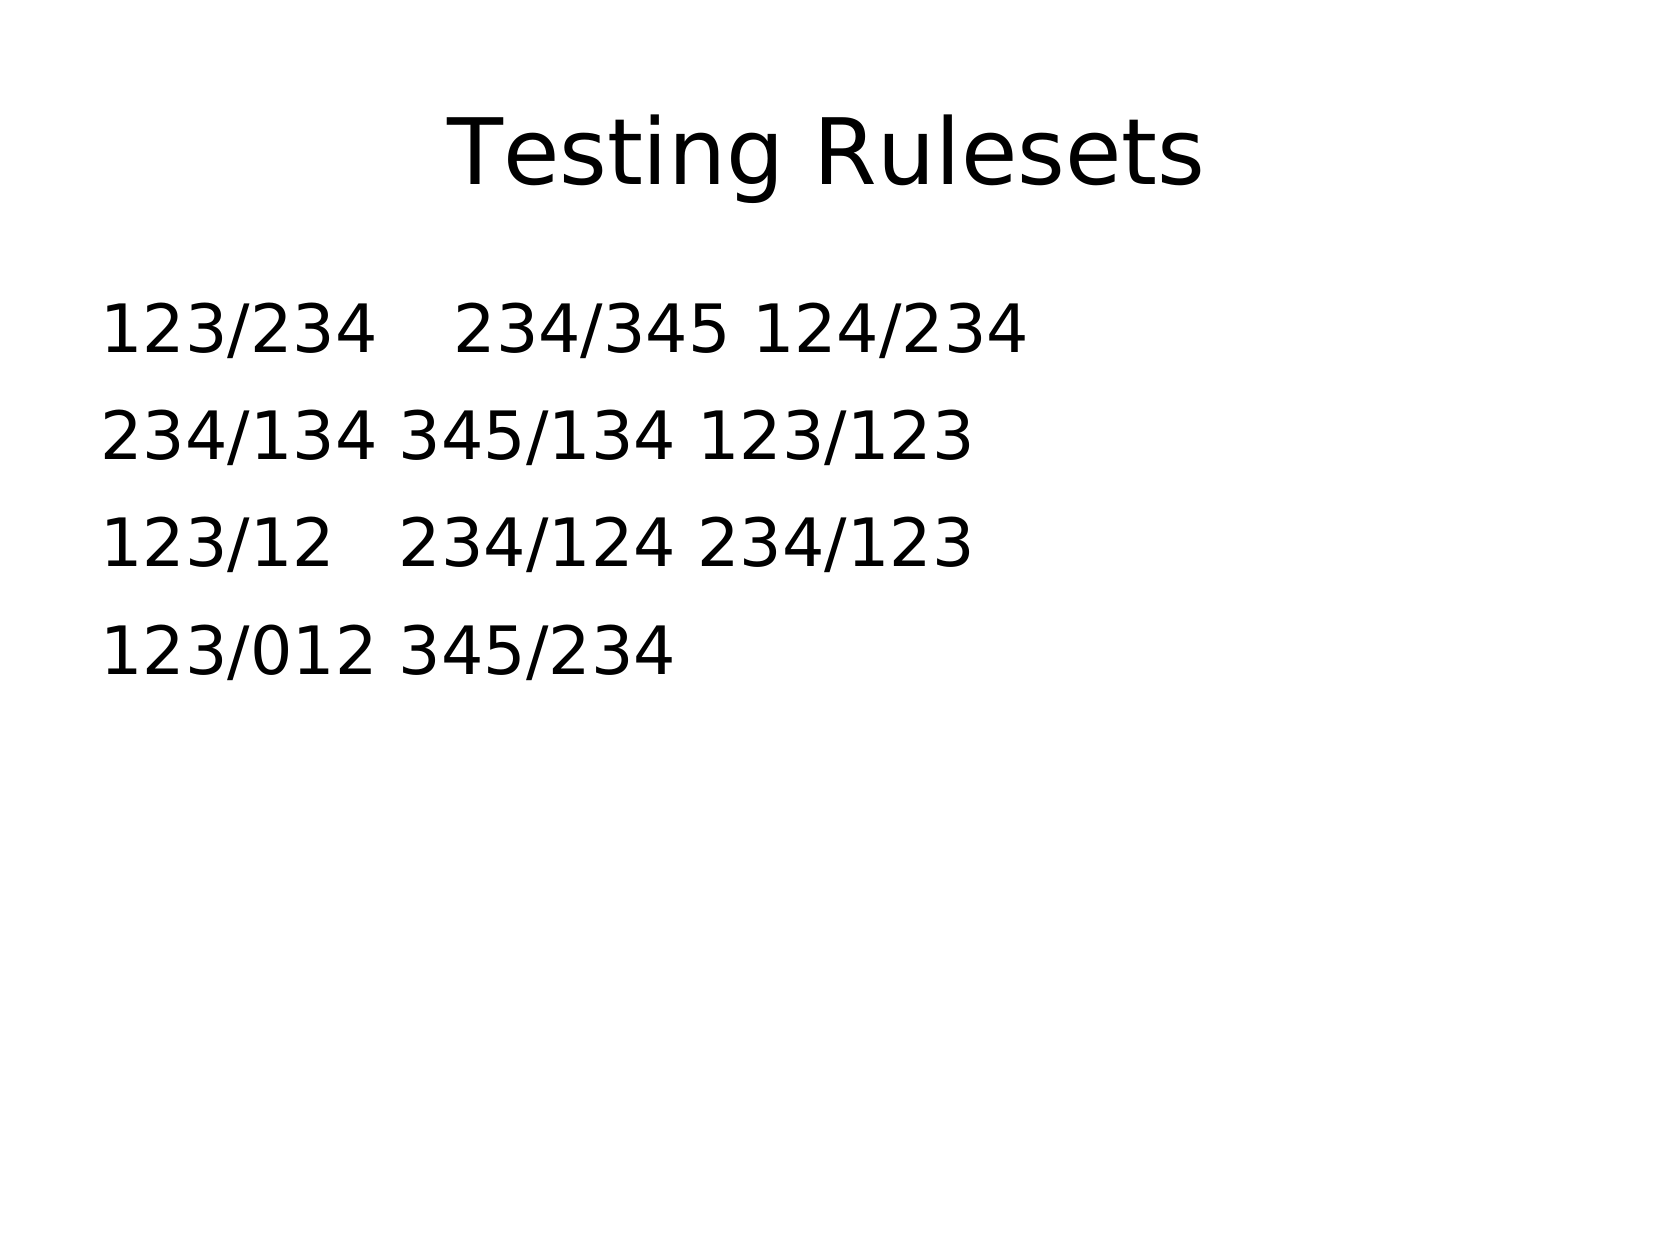

# Testing Rulesets
123/234 	234/345 124/234
234/134 345/134 123/123
123/12 234/124 234/123
123/012 345/234